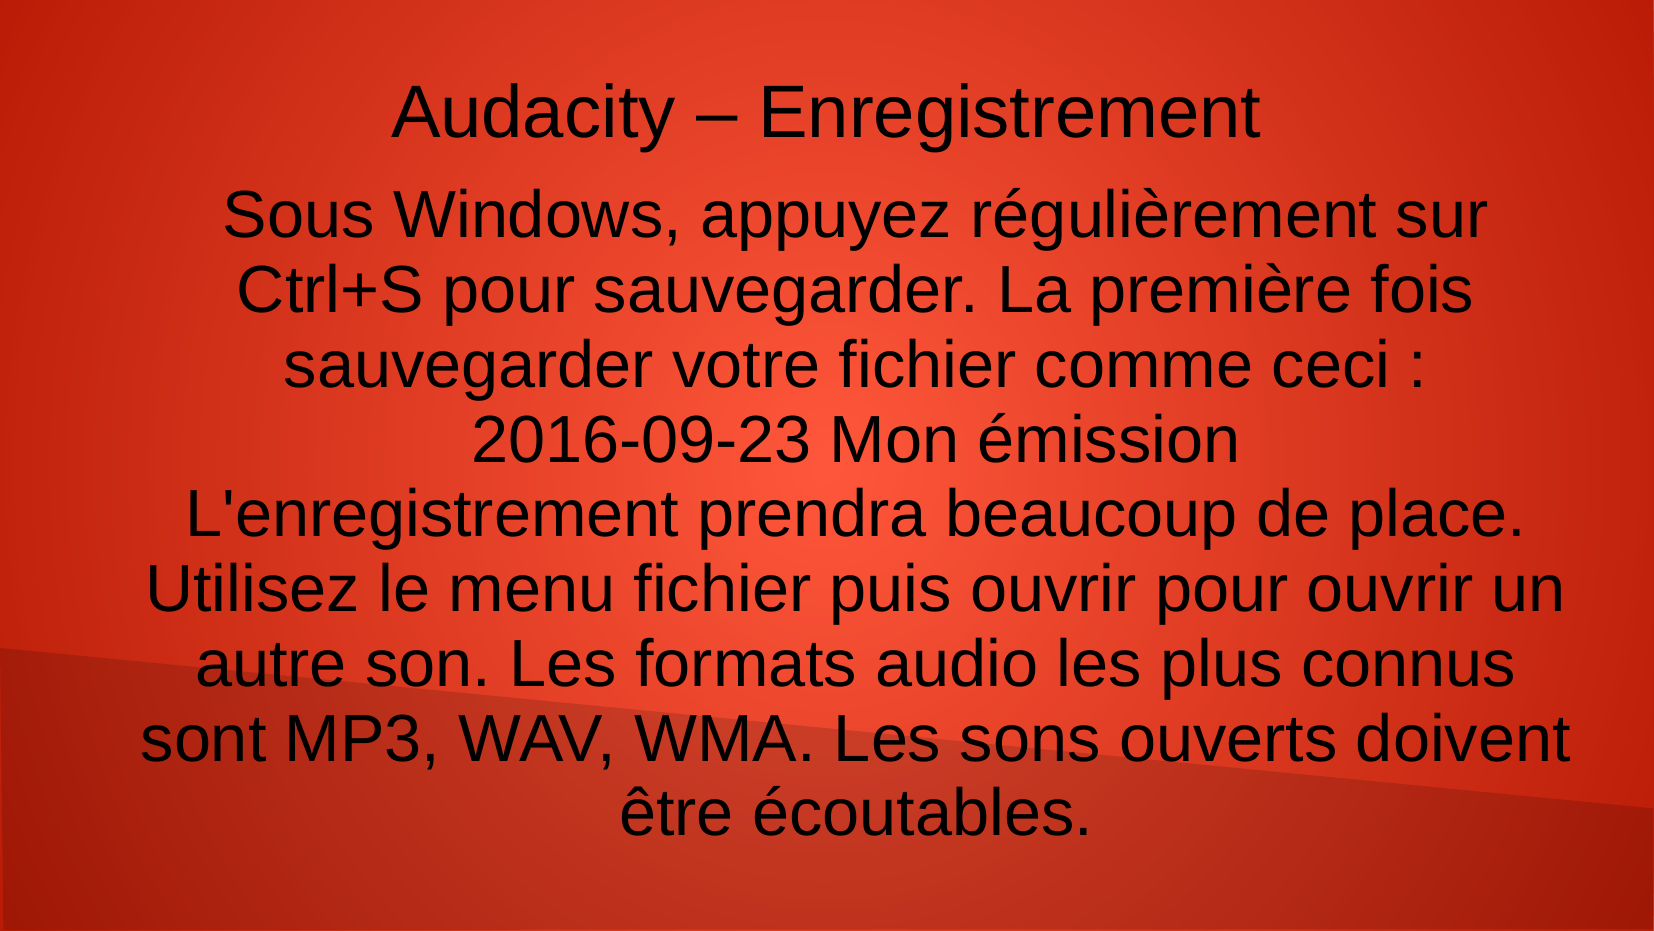

# Audacity – Enregistrement
Sous Windows, appuyez régulièrement sur Ctrl+S pour sauvegarder. La première fois sauvegarder votre fichier comme ceci :
2016-09-23 Mon émission
L'enregistrement prendra beaucoup de place. Utilisez le menu fichier puis ouvrir pour ouvrir un autre son. Les formats audio les plus connus sont MP3, WAV, WMA. Les sons ouverts doivent être écoutables.